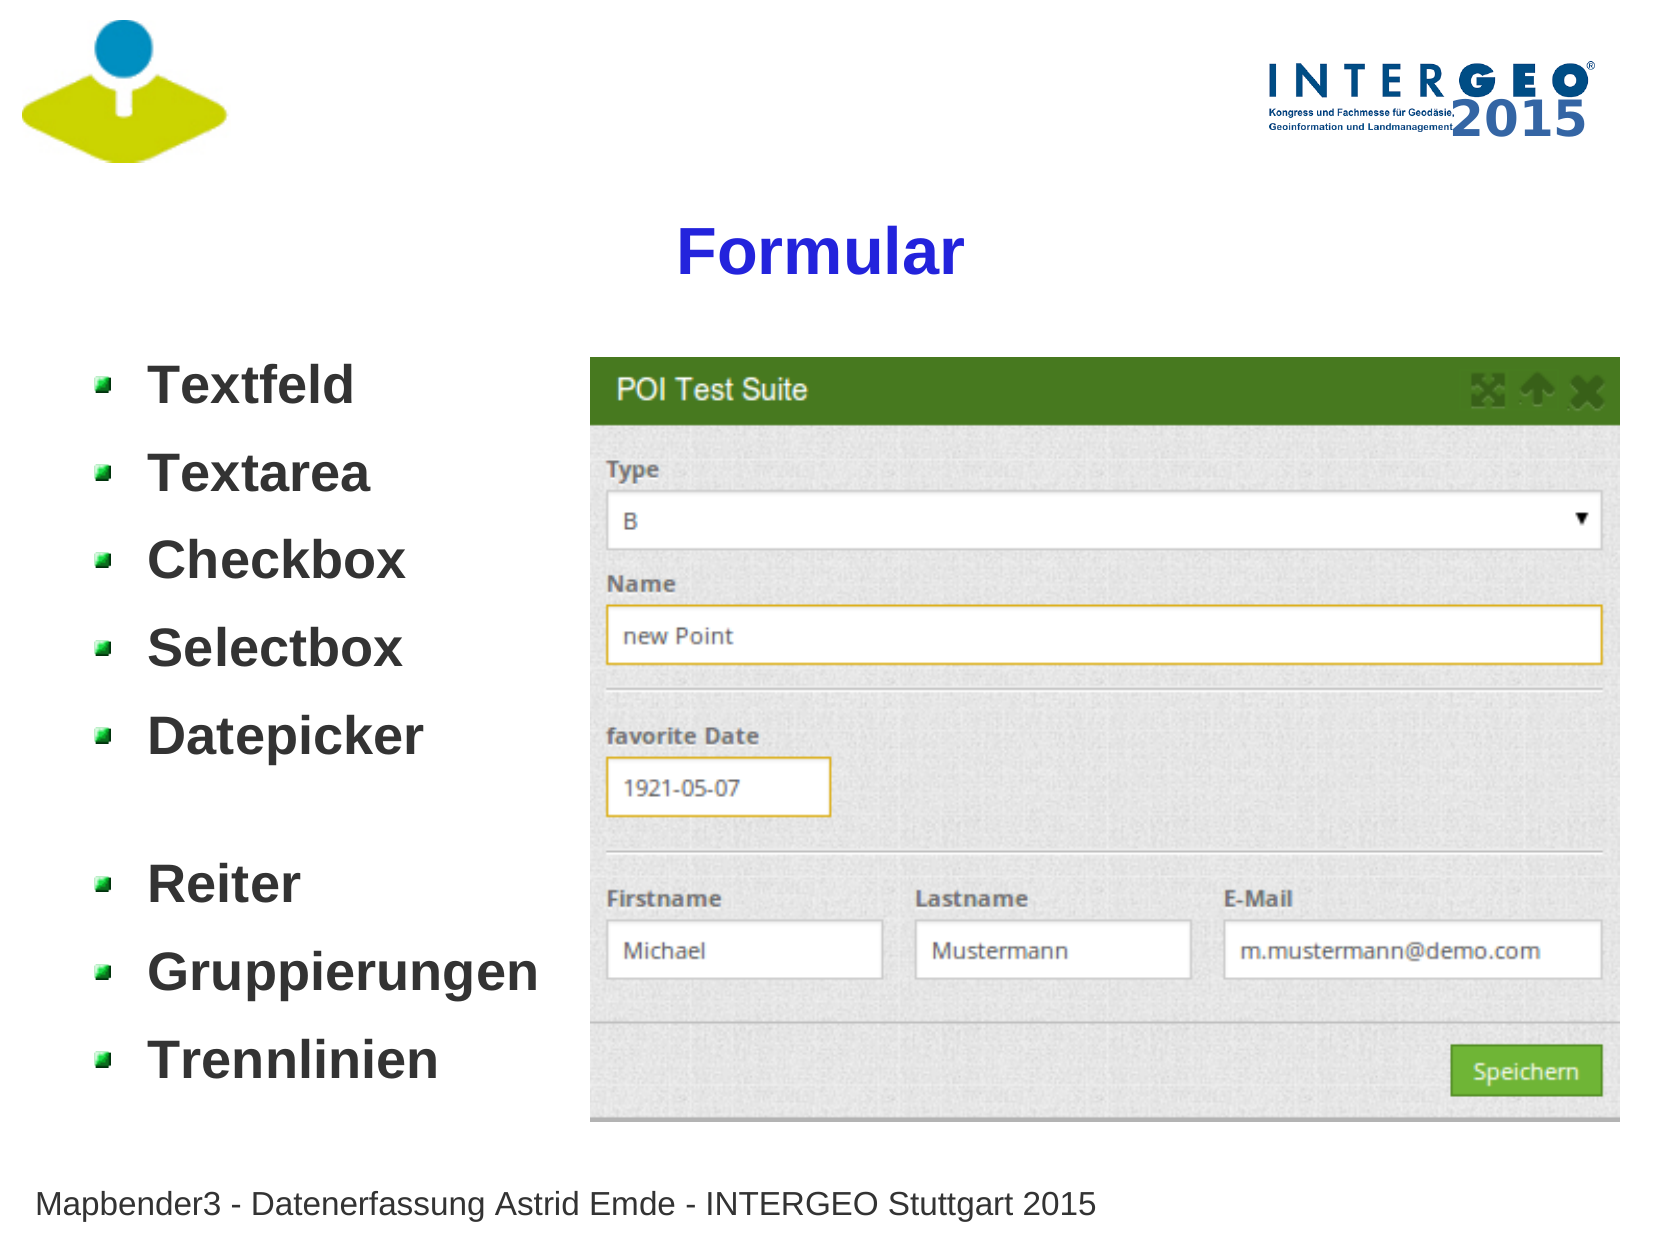

# Formular
Textfeld
Textarea
Checkbox
Selectbox
Datepicker
Reiter
Gruppierungen
Trennlinien